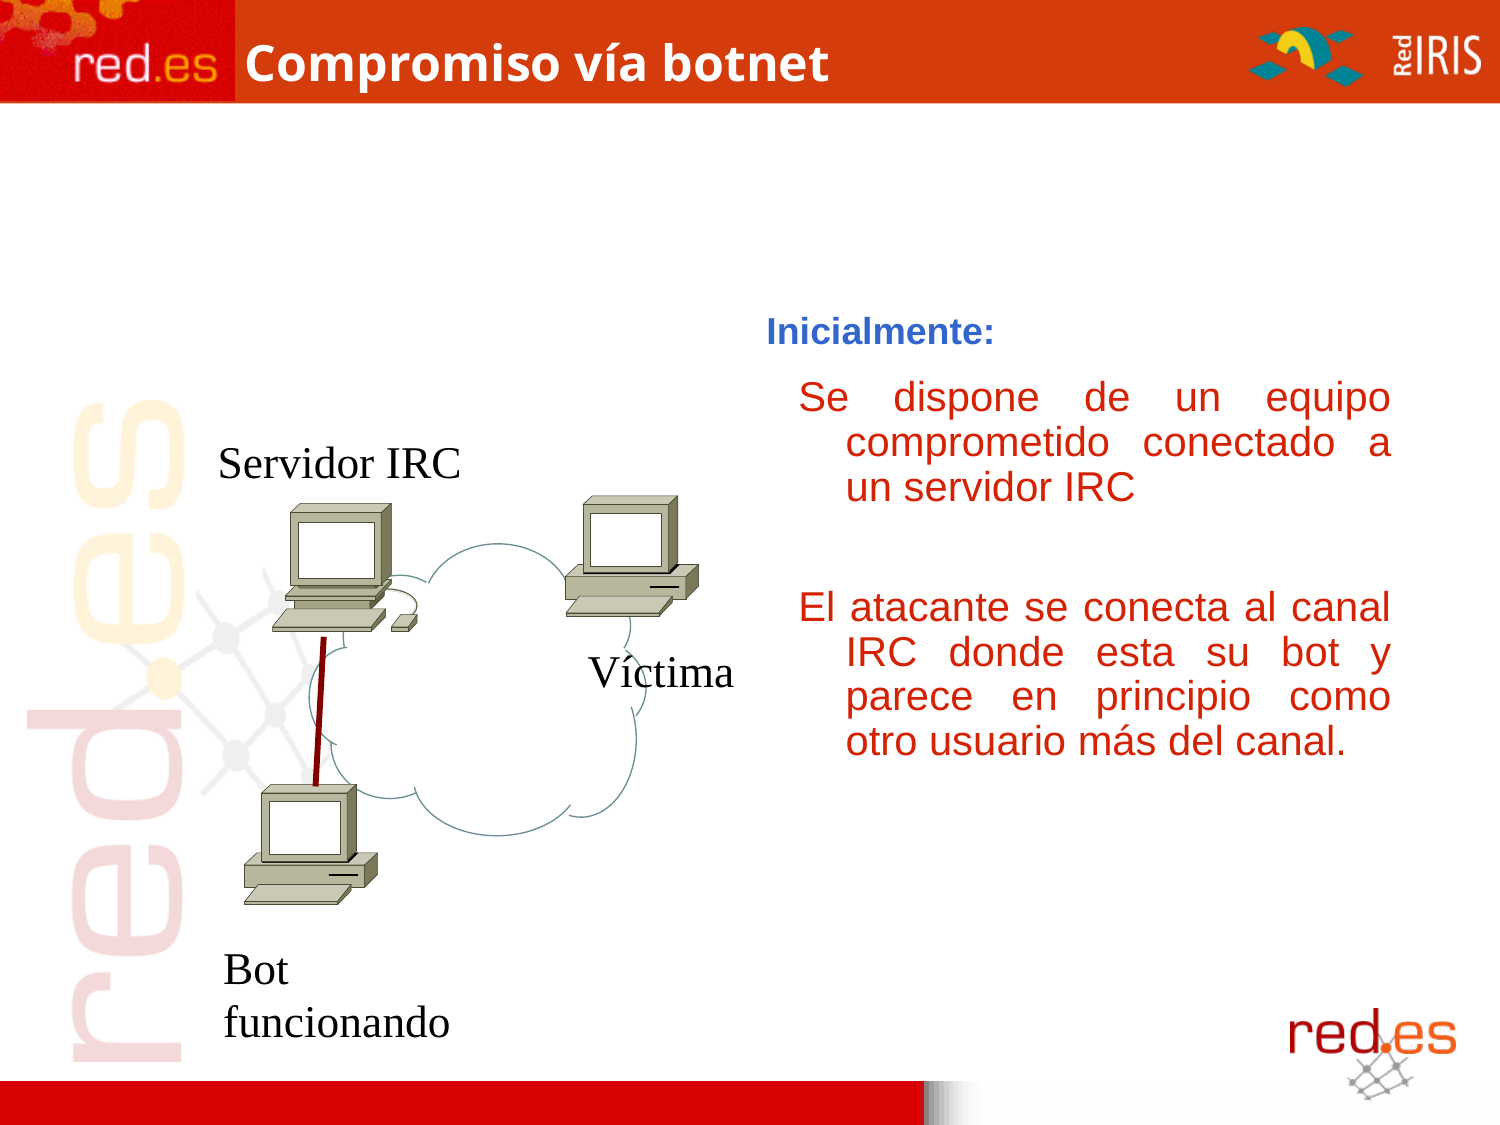

Compromiso vía botnet
# Inicialmente:
Se dispone de un equipo comprometido conectado a un servidor IRC
El atacante se conecta al canal IRC donde esta su bot y parece en principio como otro usuario más del canal.
Servidor IRC
Víctima
Bot funcionando